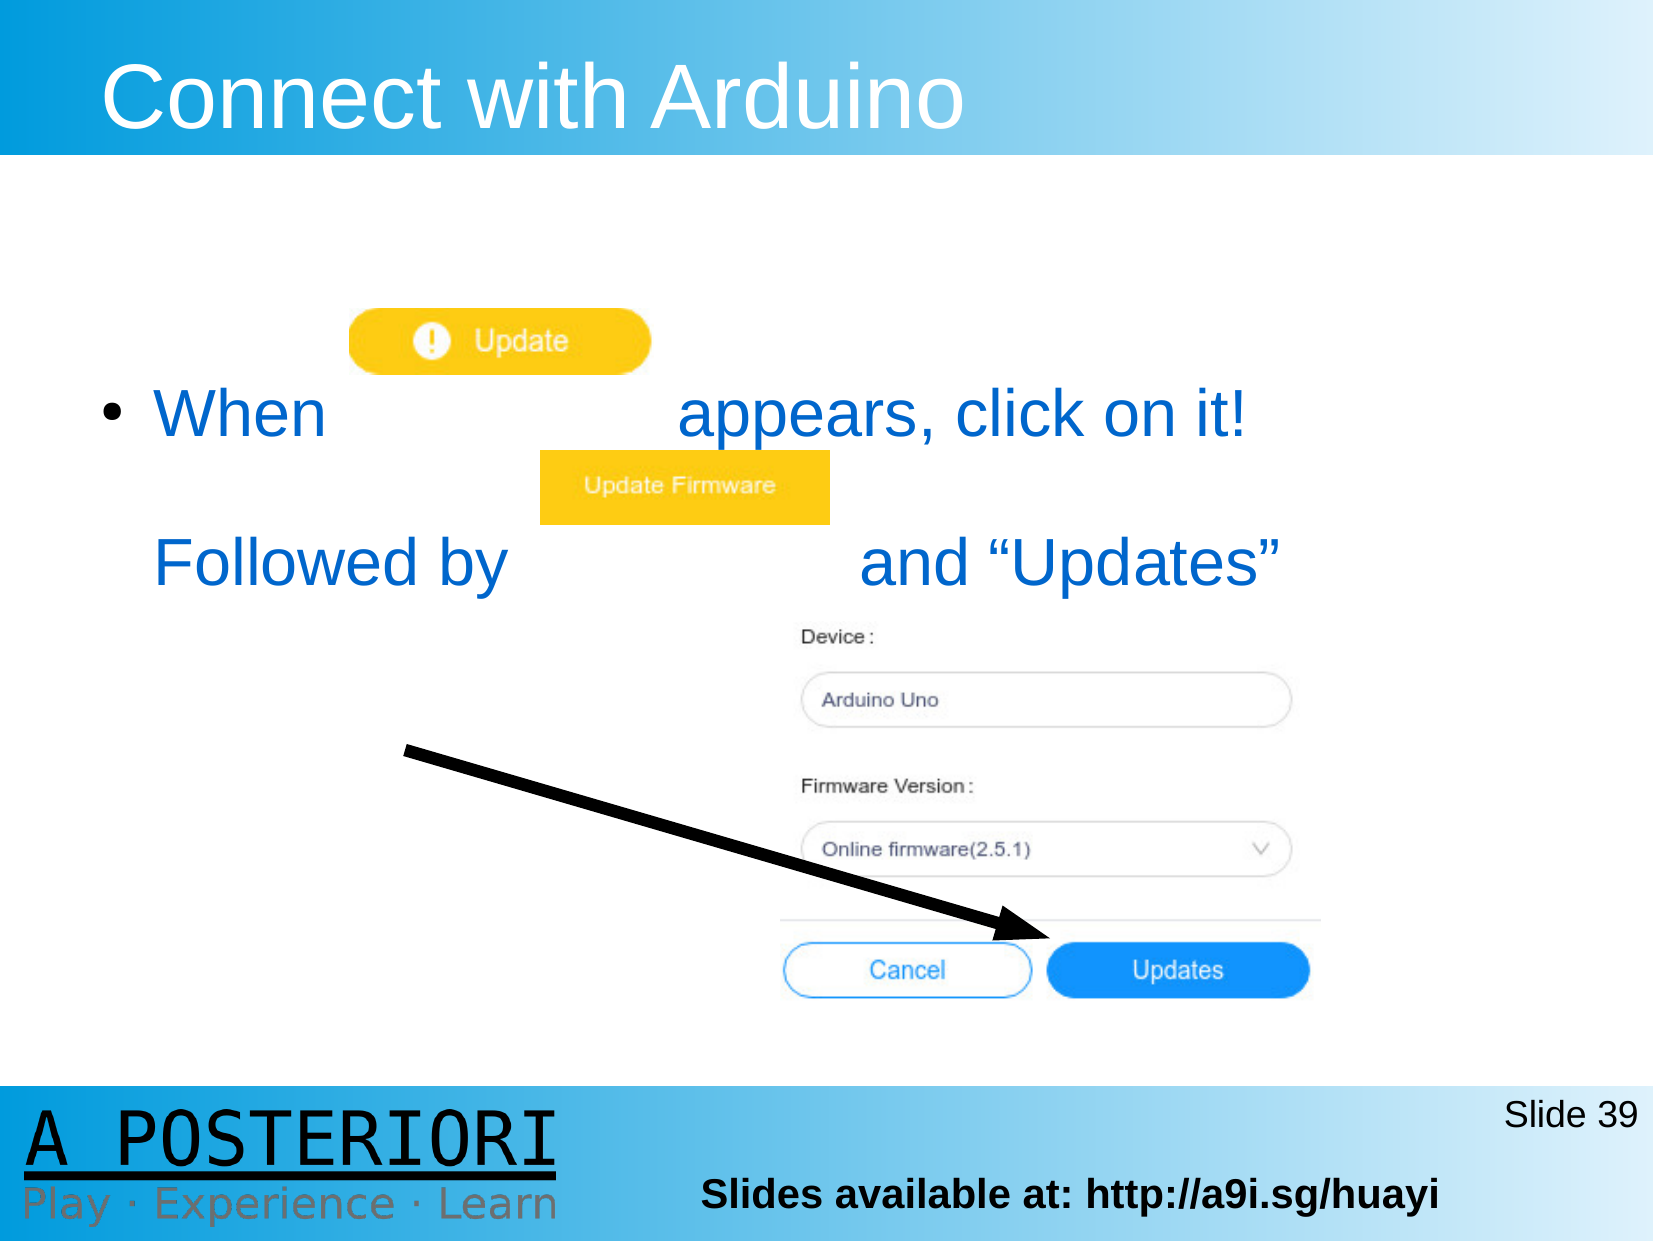

# Connect with Arduino
When appears, click on it!
Followed by and “Updates”